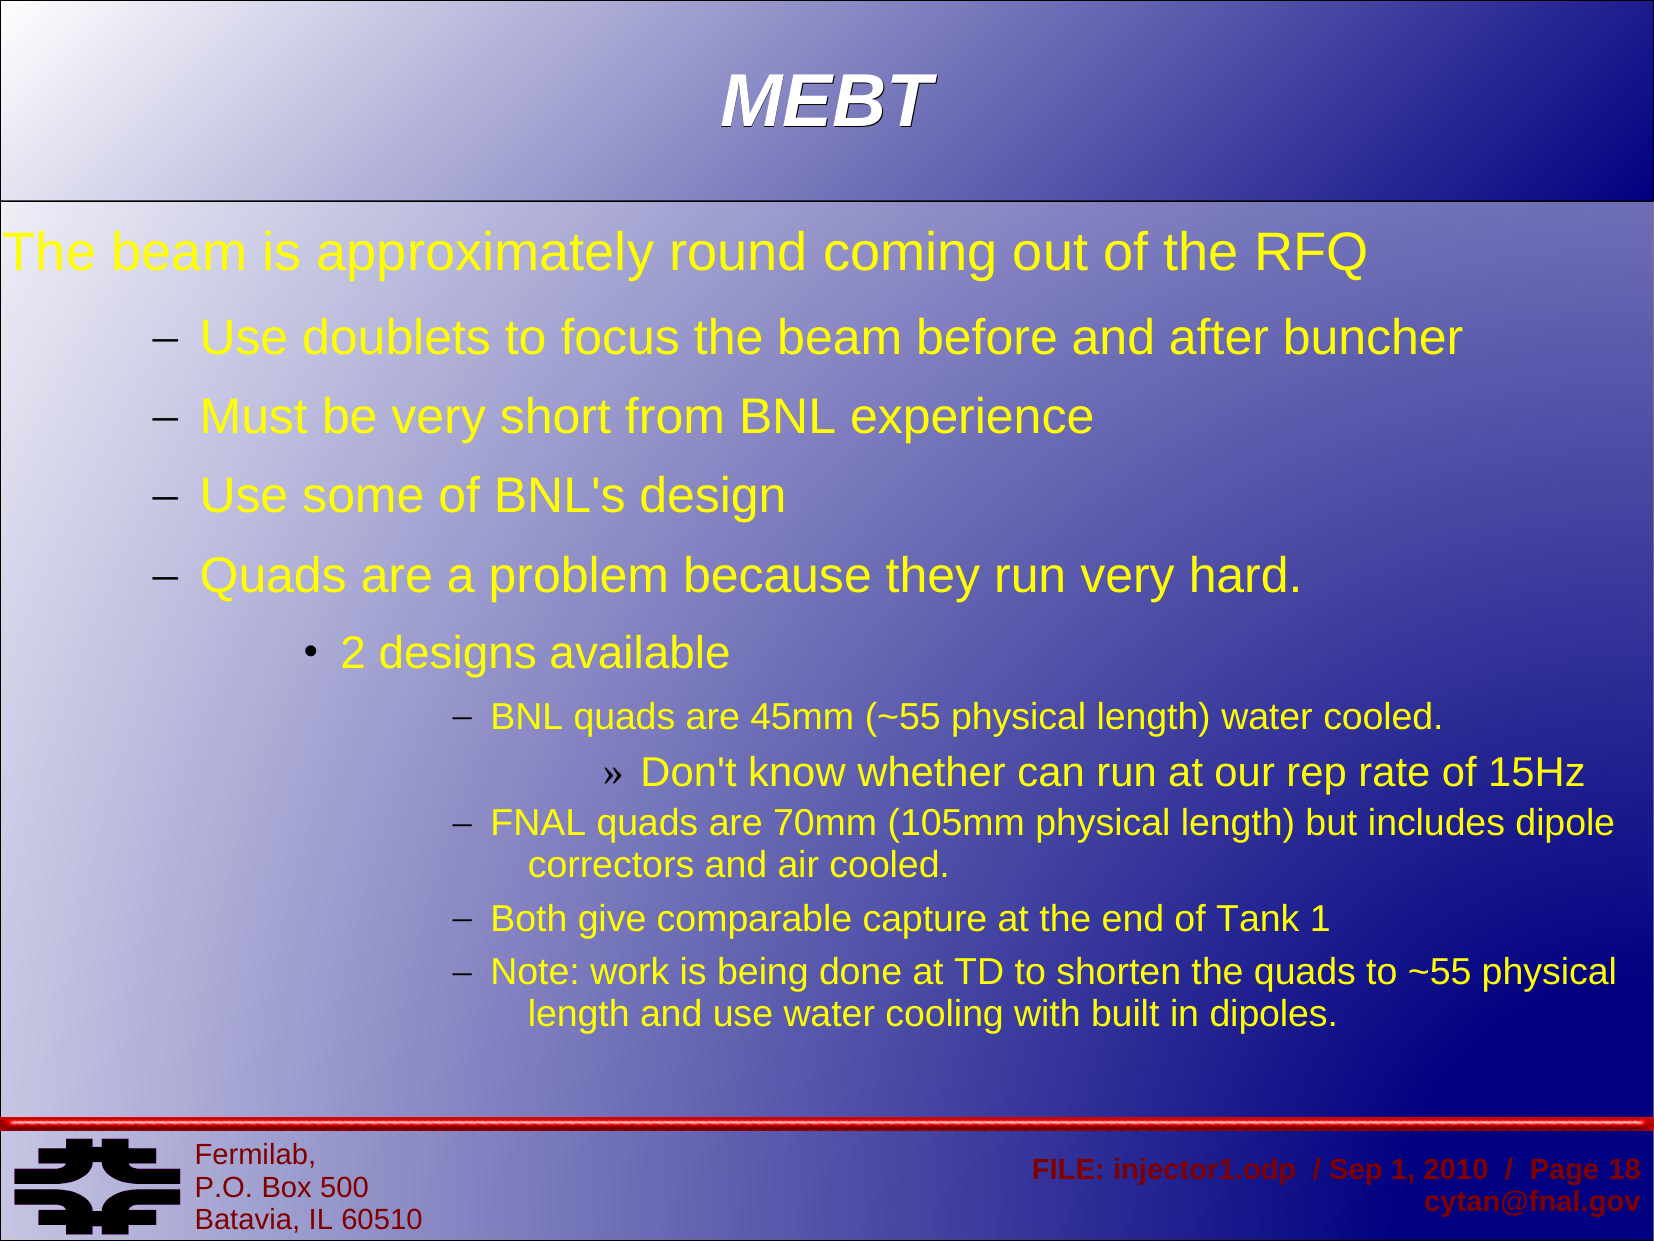

# MEBT
The beam is approximately round coming out of the RFQ
Use doublets to focus the beam before and after buncher
Must be very short from BNL experience
Use some of BNL's design
Quads are a problem because they run very hard.
2 designs available
BNL quads are 45mm (~55 physical length) water cooled.
Don't know whether can run at our rep rate of 15Hz
FNAL quads are 70mm (105mm physical length) but includes dipole correctors and air cooled.
Both give comparable capture at the end of Tank 1
Note: work is being done at TD to shorten the quads to ~55 physical length and use water cooling with built in dipoles.